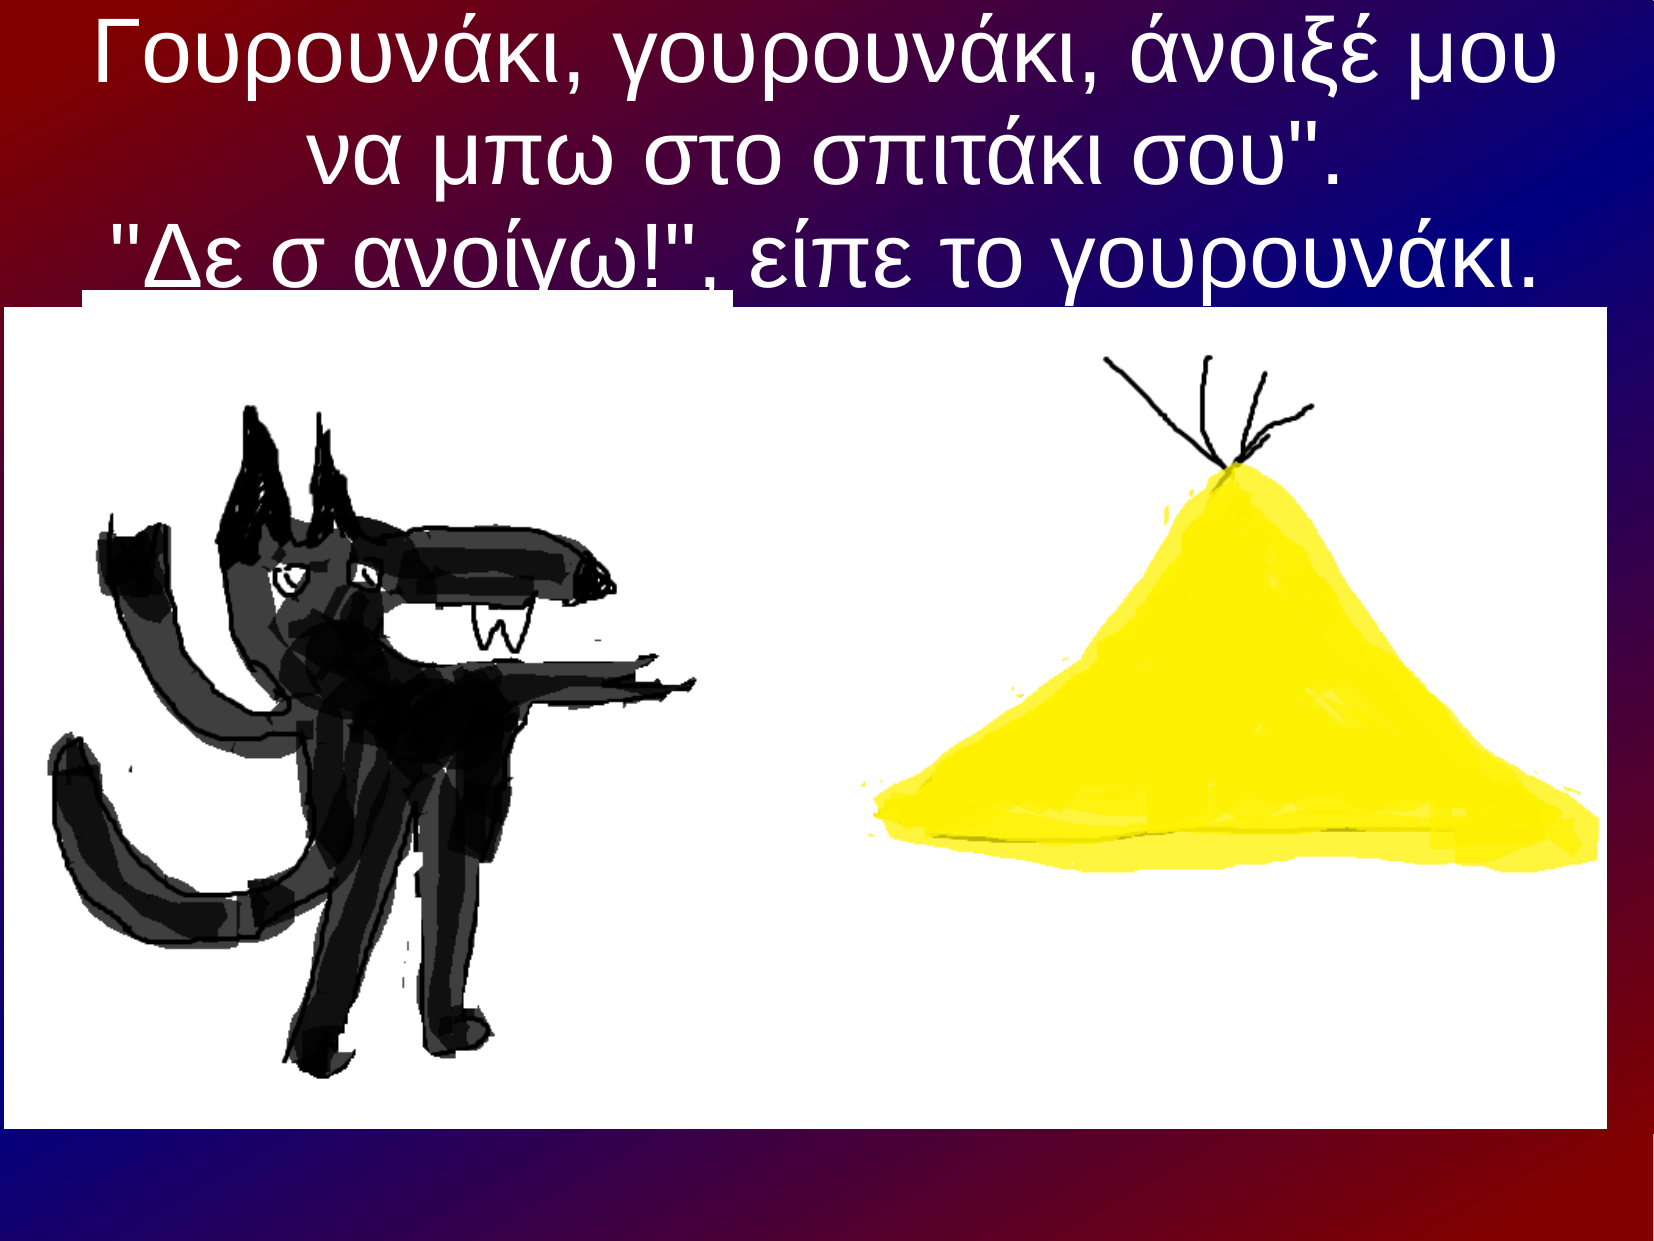

# Γουρουνάκι, γουρουνάκι, άνοιξέ μου να μπω στο σπιτάκι σου". "Δε σ ανοίγω!", είπε το γουρουνάκι.